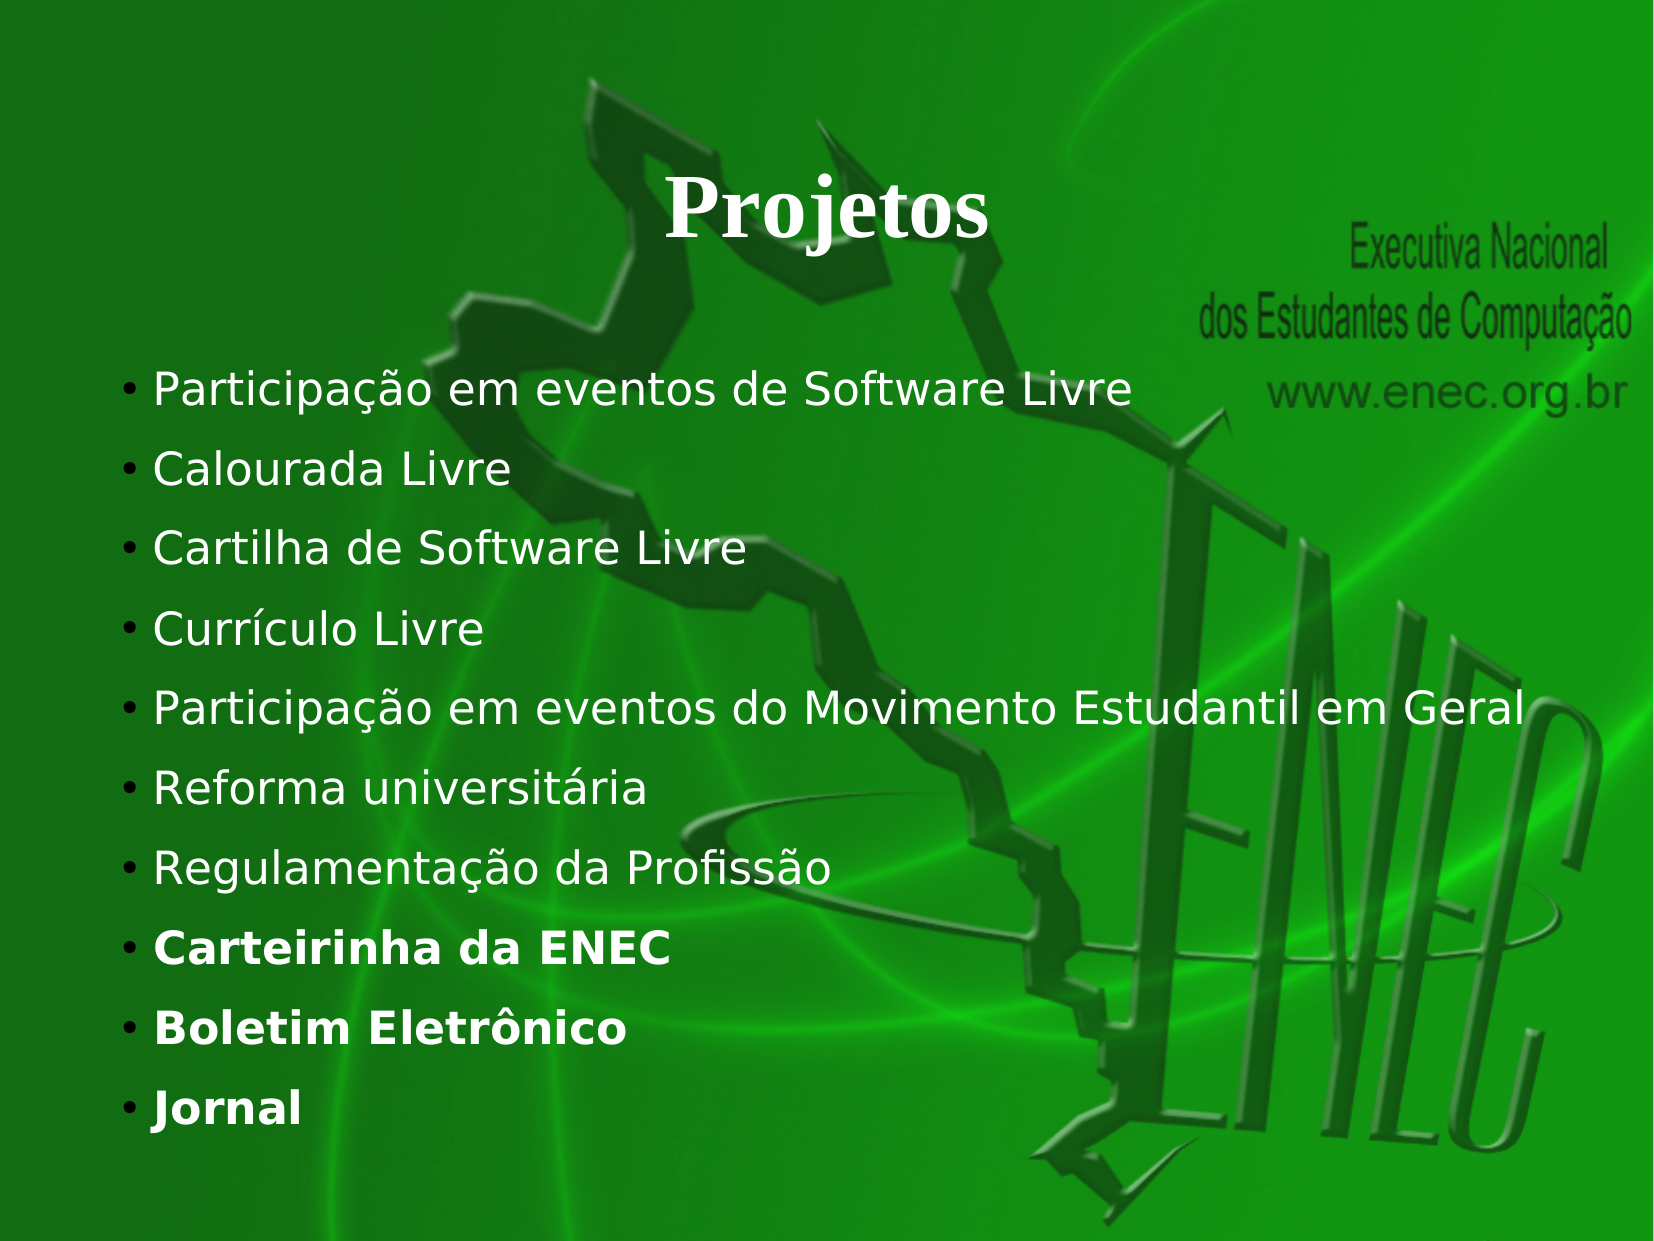

# Projetos
 Participação em eventos de Software Livre
 Calourada Livre
 Cartilha de Software Livre
 Currículo Livre
 Participação em eventos do Movimento Estudantil em Geral
 Reforma universitária
 Regulamentação da Profissão
 Carteirinha da ENEC
 Boletim Eletrônico
 Jornal